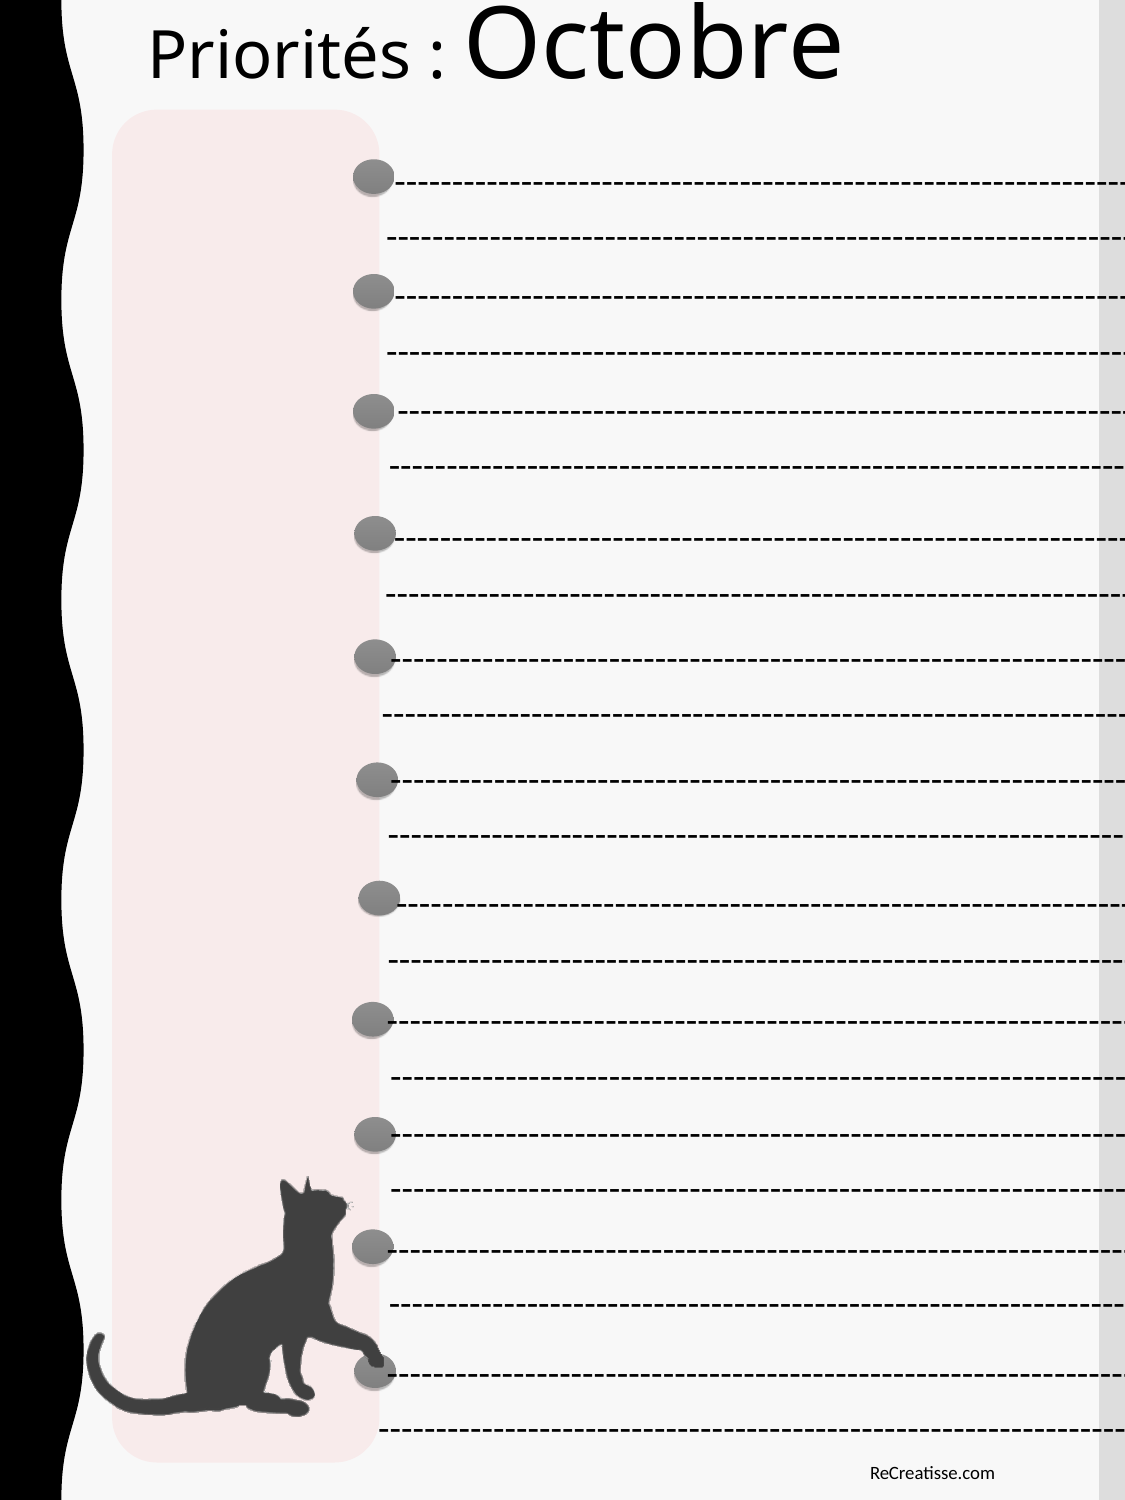

Priorités : Octobre
--------------------------------------------------------------------------------------
--------------------------------------------------------------------------------------
--------------------------------------------------------------------------------------
--------------------------------------------------------------------------------------
--------------------------------------------------------------------------------------
--------------------------------------------------------------------------------------
--------------------------------------------------------------------------------------
--------------------------------------------------------------------------------------
--------------------------------------------------------------------------------------
--------------------------------------------------------------------------------------
--------------------------------------------------------------------------------------
--------------------------------------------------------------------------------------
--------------------------------------------------------------------------------------
--------------------------------------------------------------------------------------
--------------------------------------------------------------------------------------
--------------------------------------------------------------------------------------
--------------------------------------------------------------------------------------
--------------------------------------------------------------------------------------
--------------------------------------------------------------------------------------
--------------------------------------------------------------------------------------
--------------------------------------------------------------------------------------
--------------------------------------------------------------------------------------
ReCreatisse.com